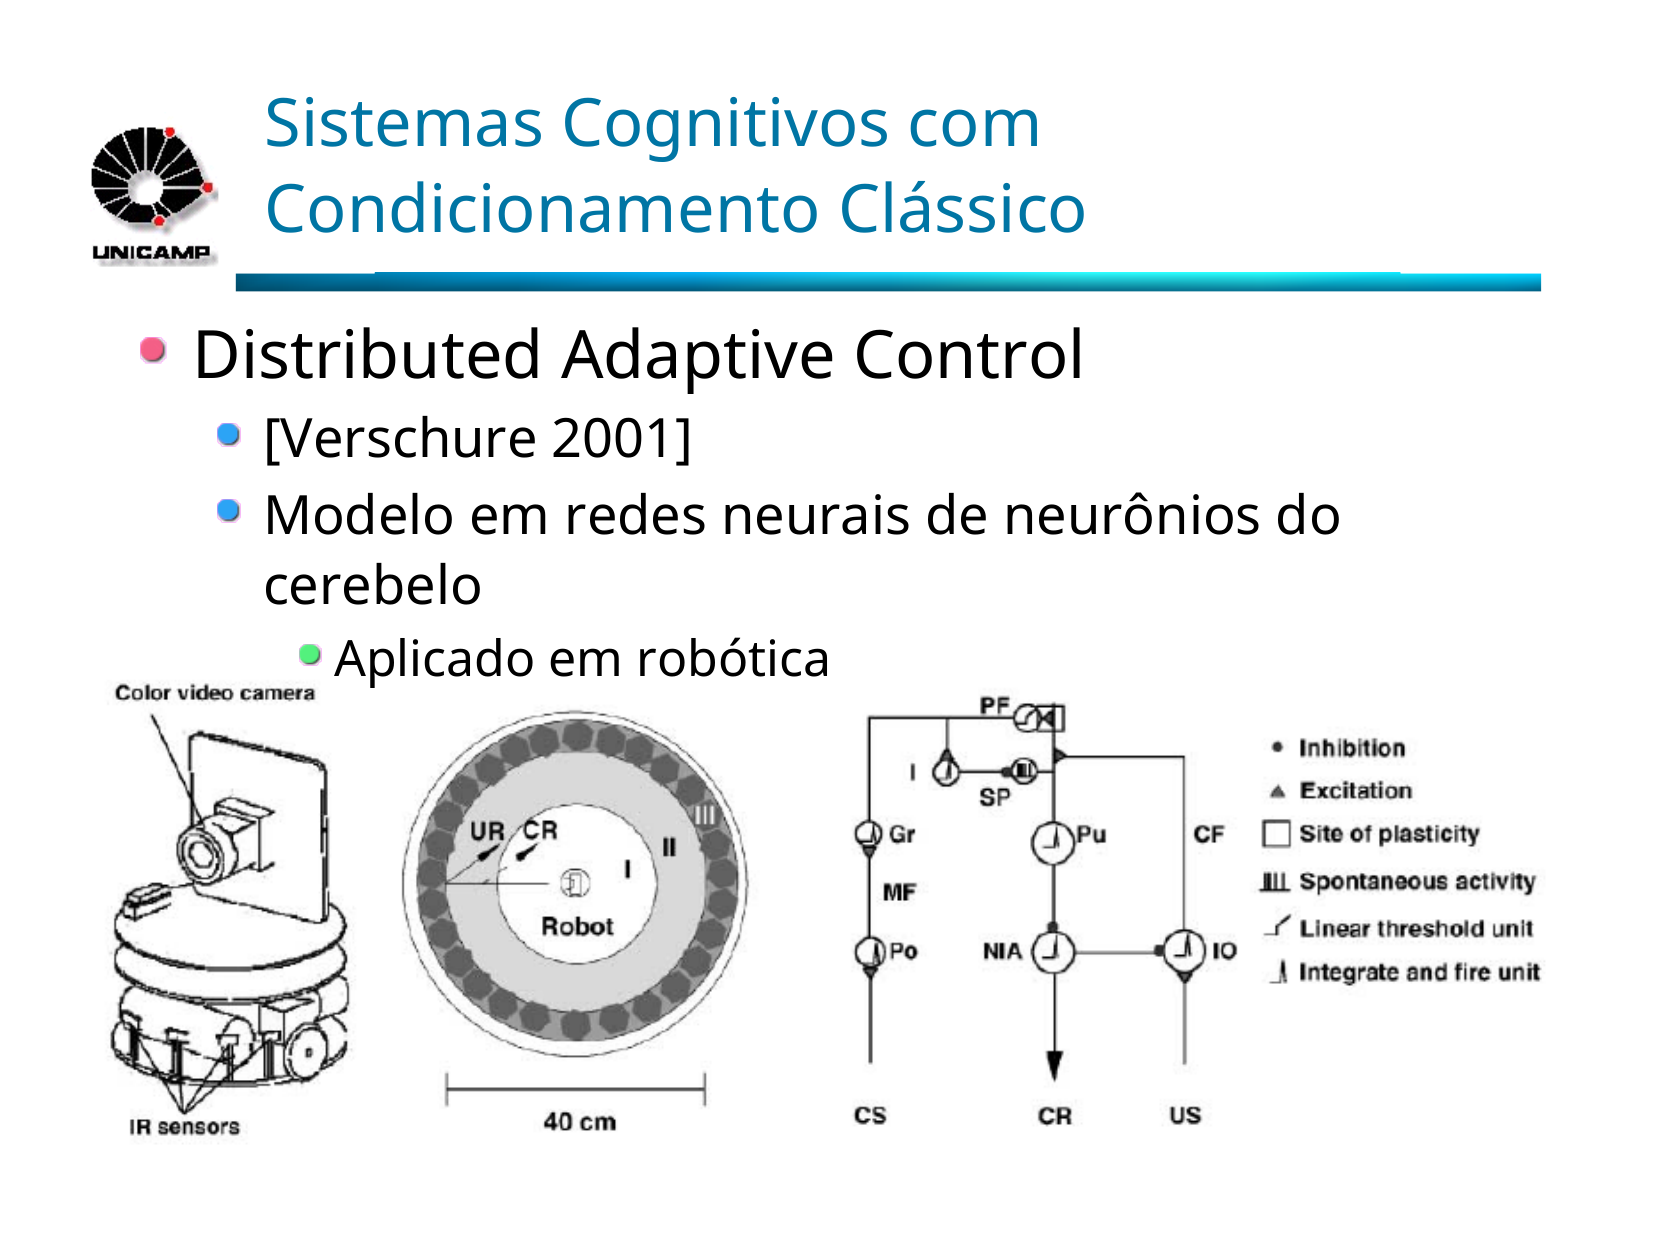

# Sistemas Cognitivos com Condicionamento Clássico
Distributed Adaptive Control
[Verschure 2001]
Modelo em redes neurais de neurônios do cerebelo
Aplicado em robótica